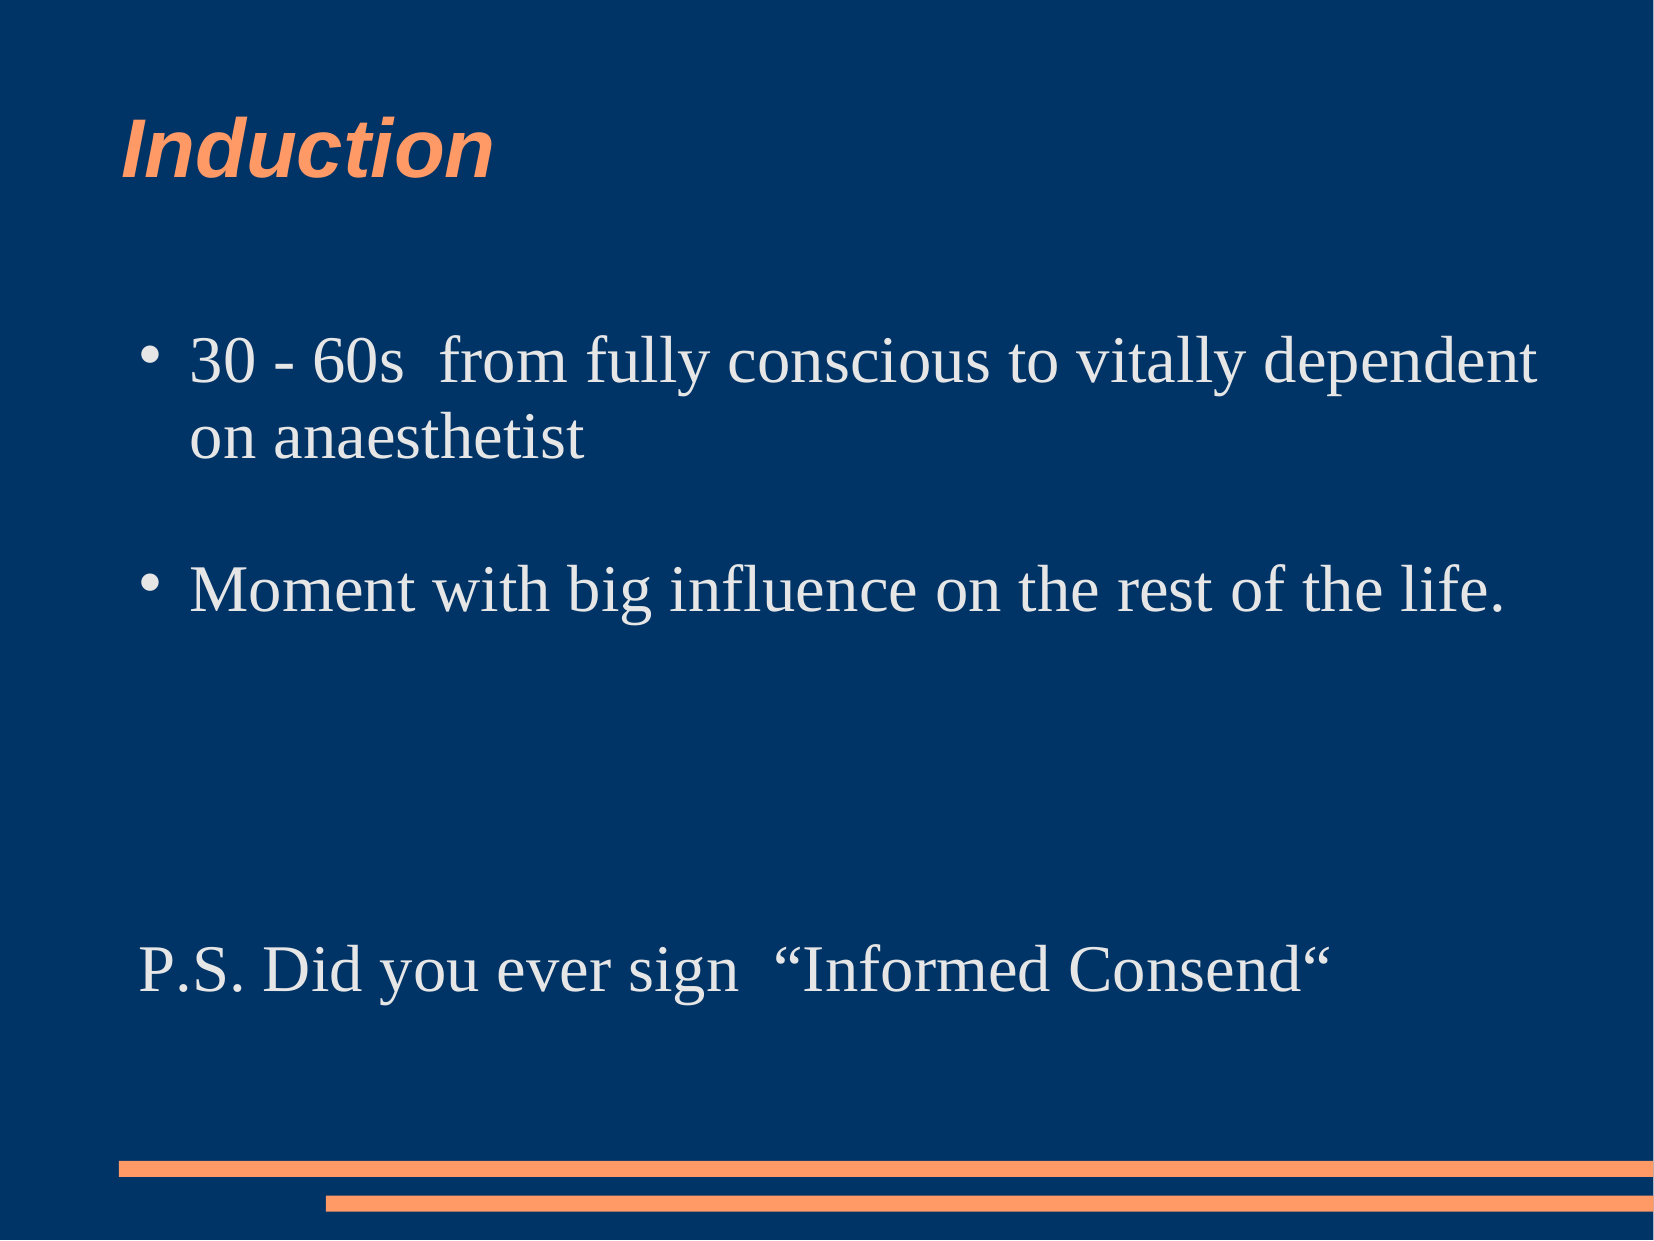

# Induction
30 - 60s from fully conscious to vitally dependent on anaesthetist
Moment with big influence on the rest of the life.
P.S. Did you ever sign “Informed Consend“